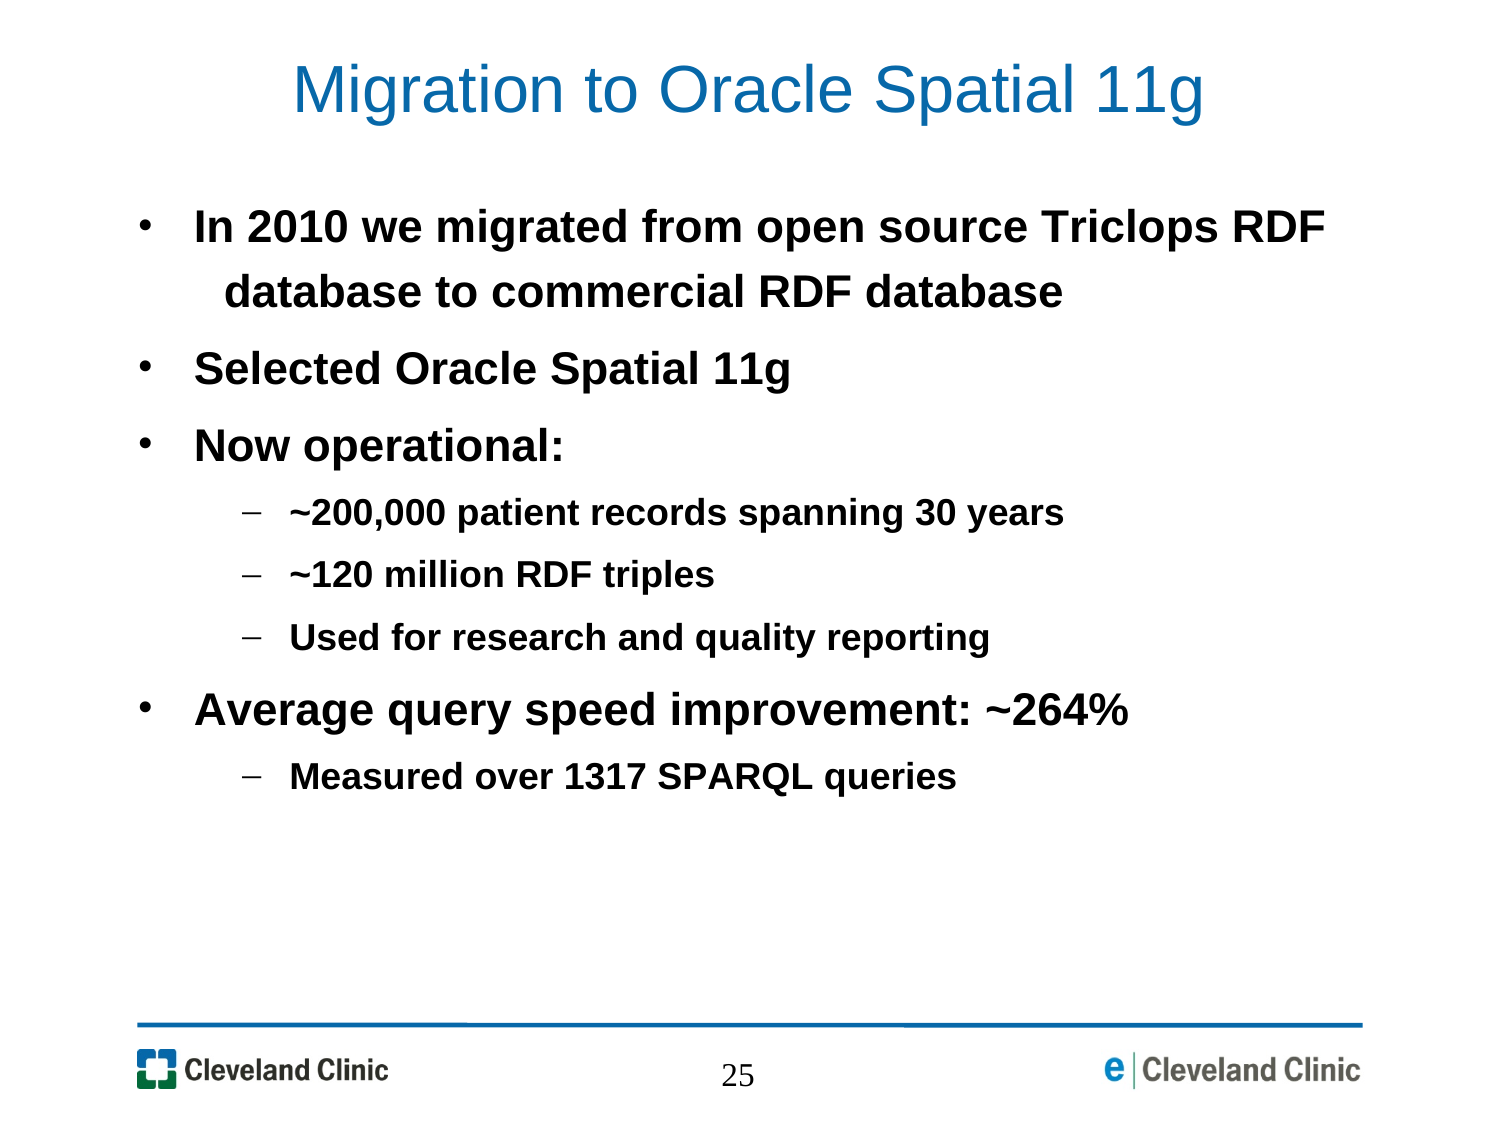

# Migration to Oracle Spatial 11g
In 2010 we migrated from open source Triclops RDF database to commercial RDF database
Selected Oracle Spatial 11g
Now operational:
~200,000 patient records spanning 30 years
~120 million RDF triples
Used for research and quality reporting
Average query speed improvement: ~264%
Measured over 1317 SPARQL queries
25